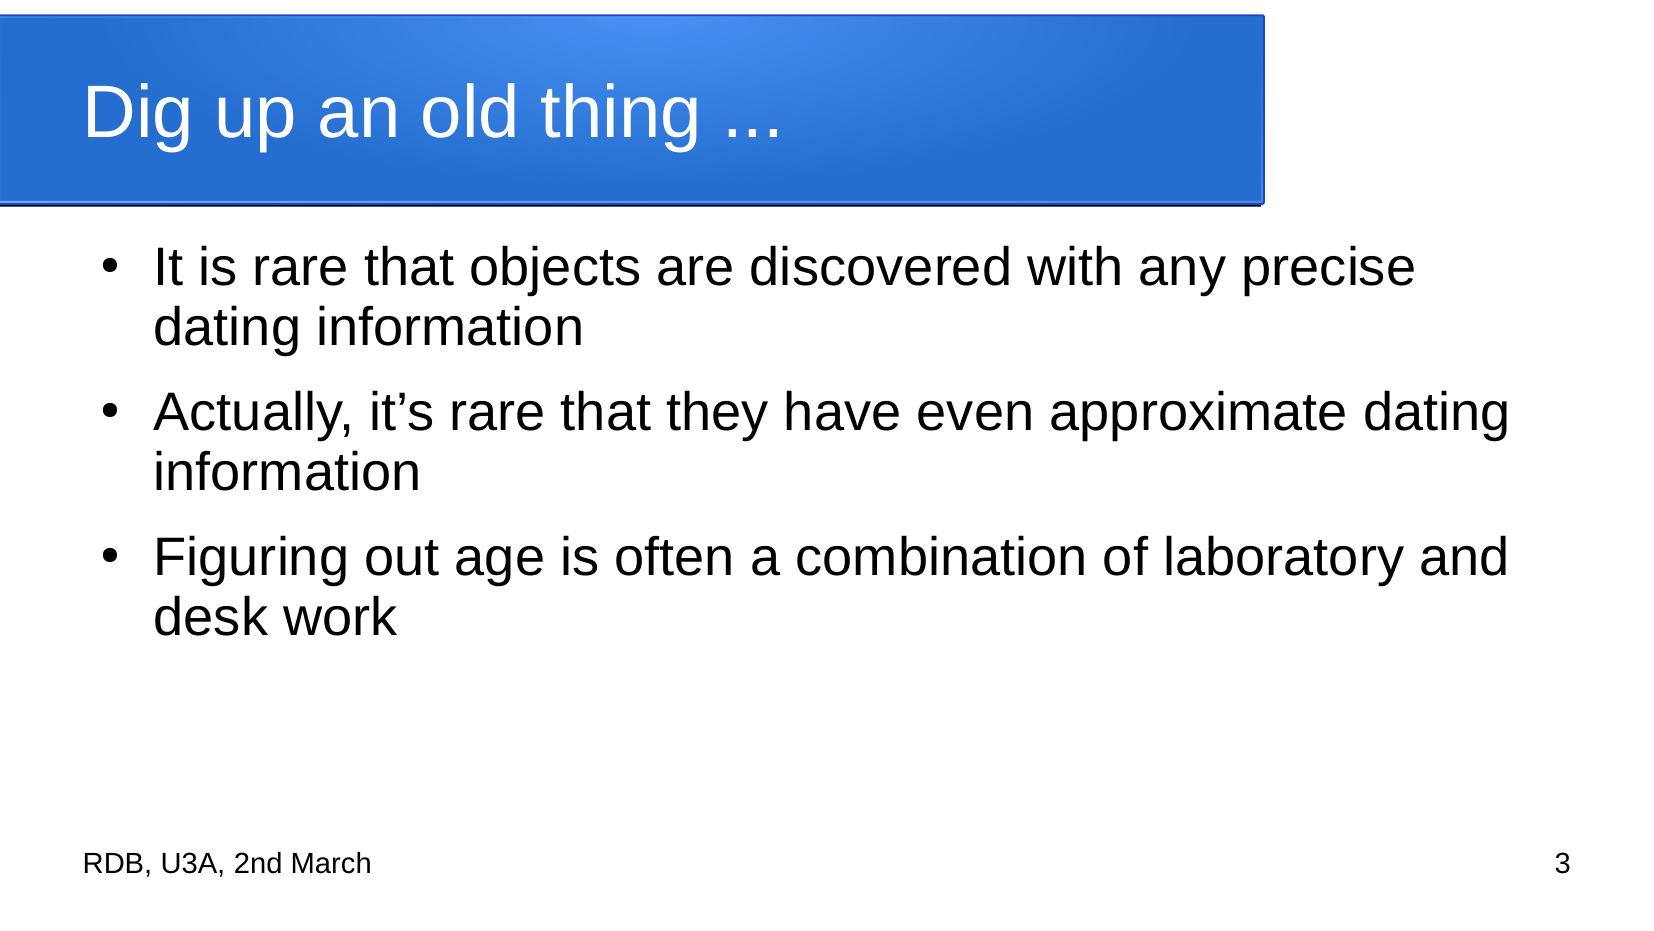

# Dig up an old thing ...
It is rare that objects are discovered with any precise dating information
Actually, it’s rare that they have even approximate dating information
Figuring out age is often a combination of laboratory and desk work
RDB, U3A, 2nd March
3